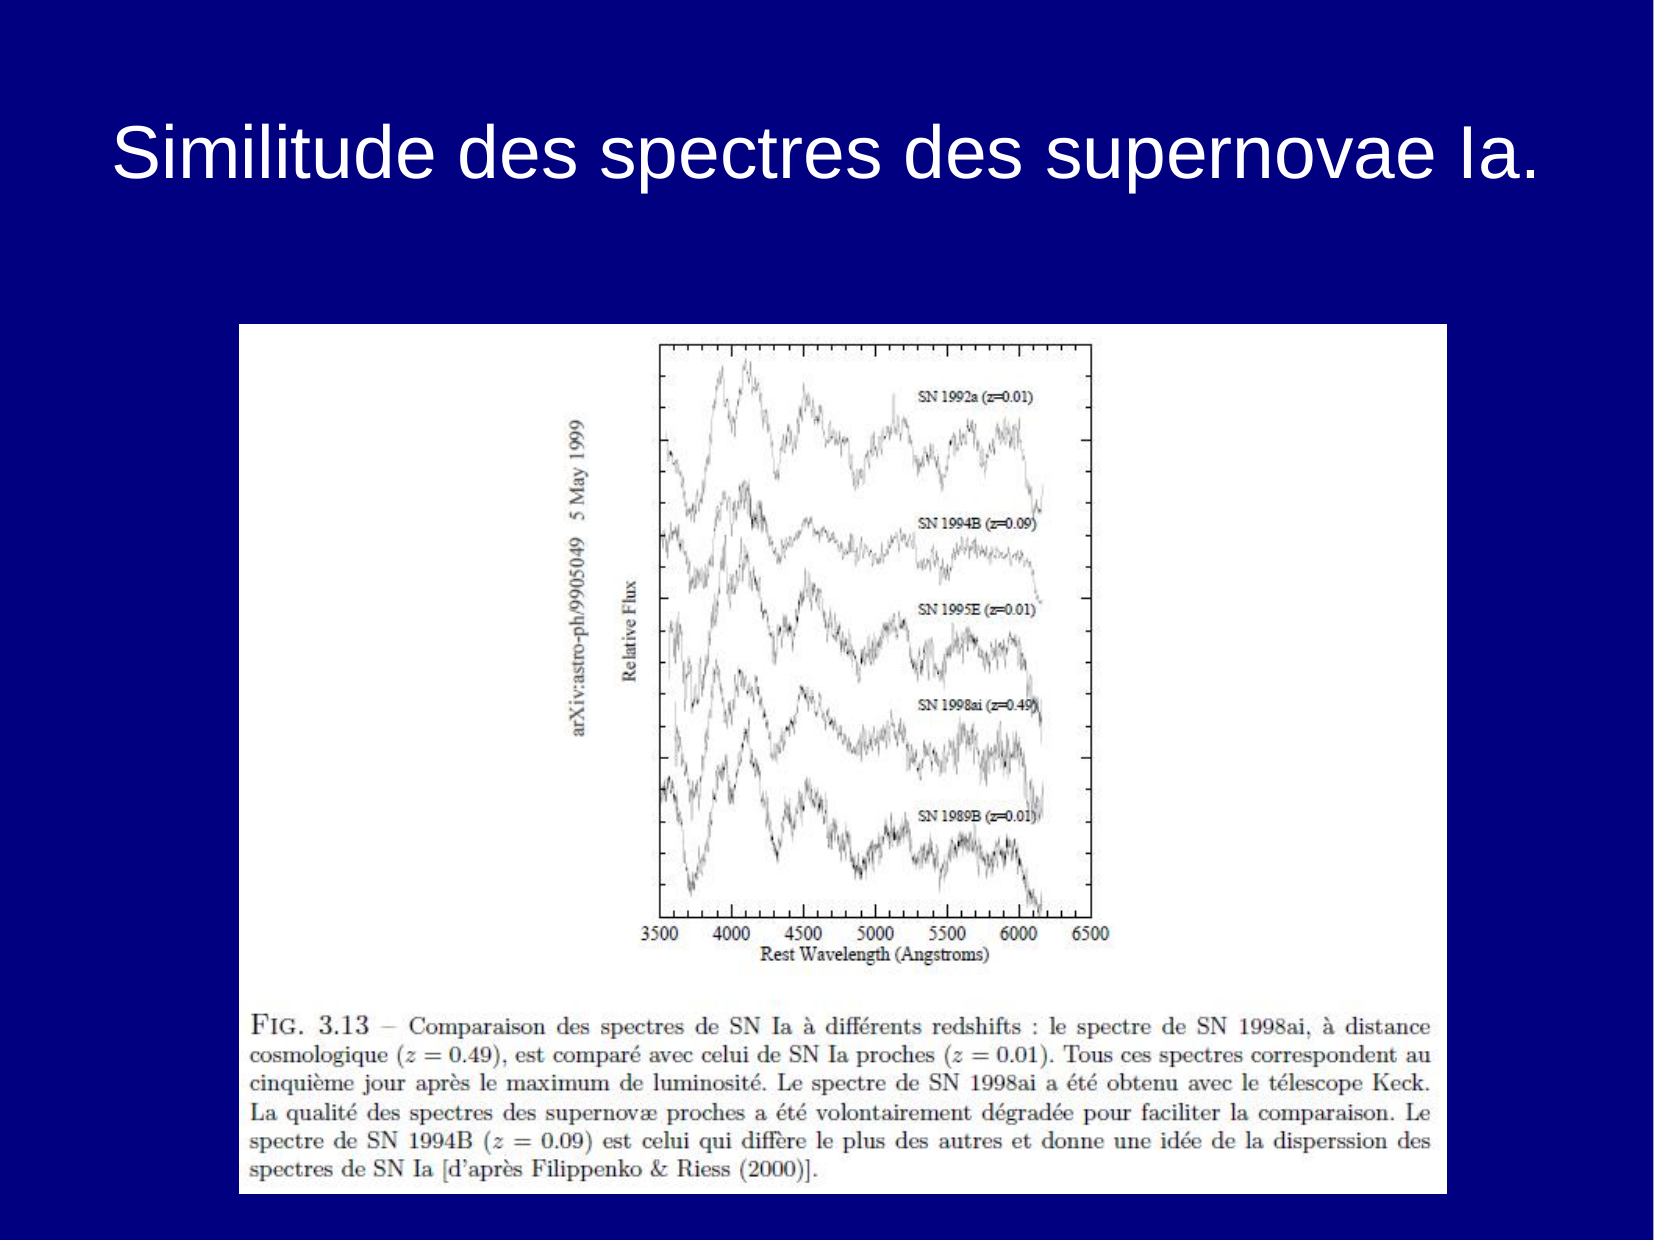

# Similitude des spectres des supernovae Ia.